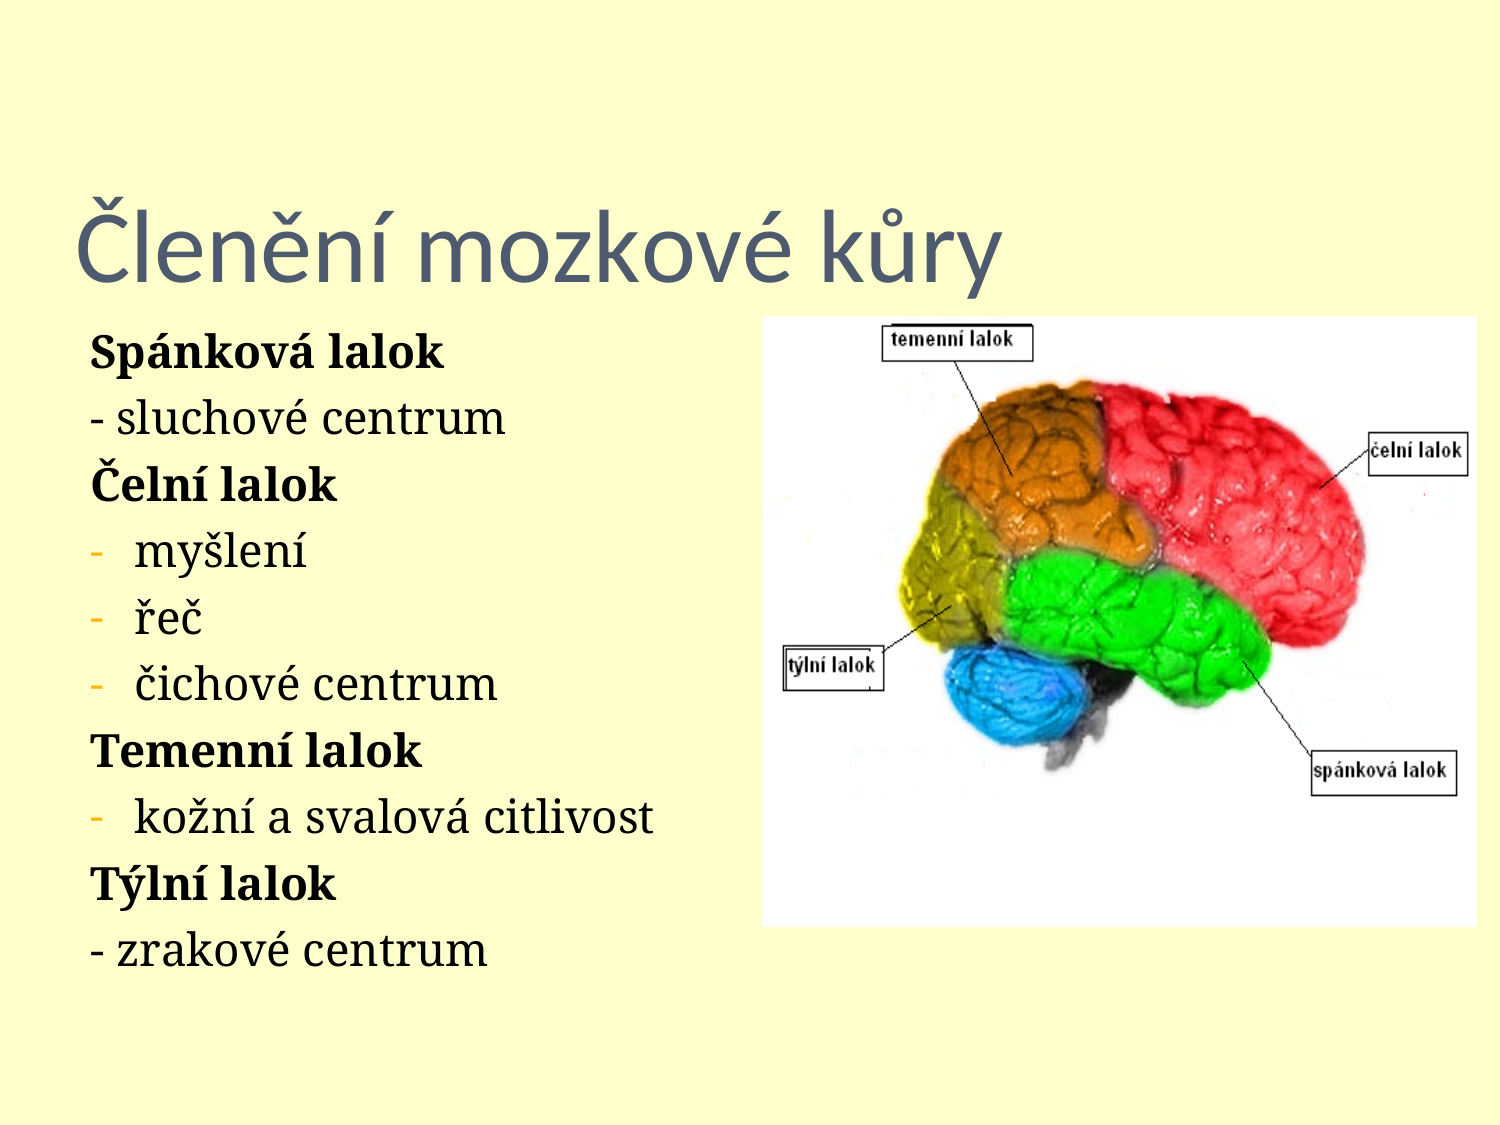

# Členění mozkové kůry
Spánková lalok
- sluchové centrum
Čelní lalok
myšlení
řeč
čichové centrum
Temenní lalok
kožní a svalová citlivost
Týlní lalok
- zrakové centrum